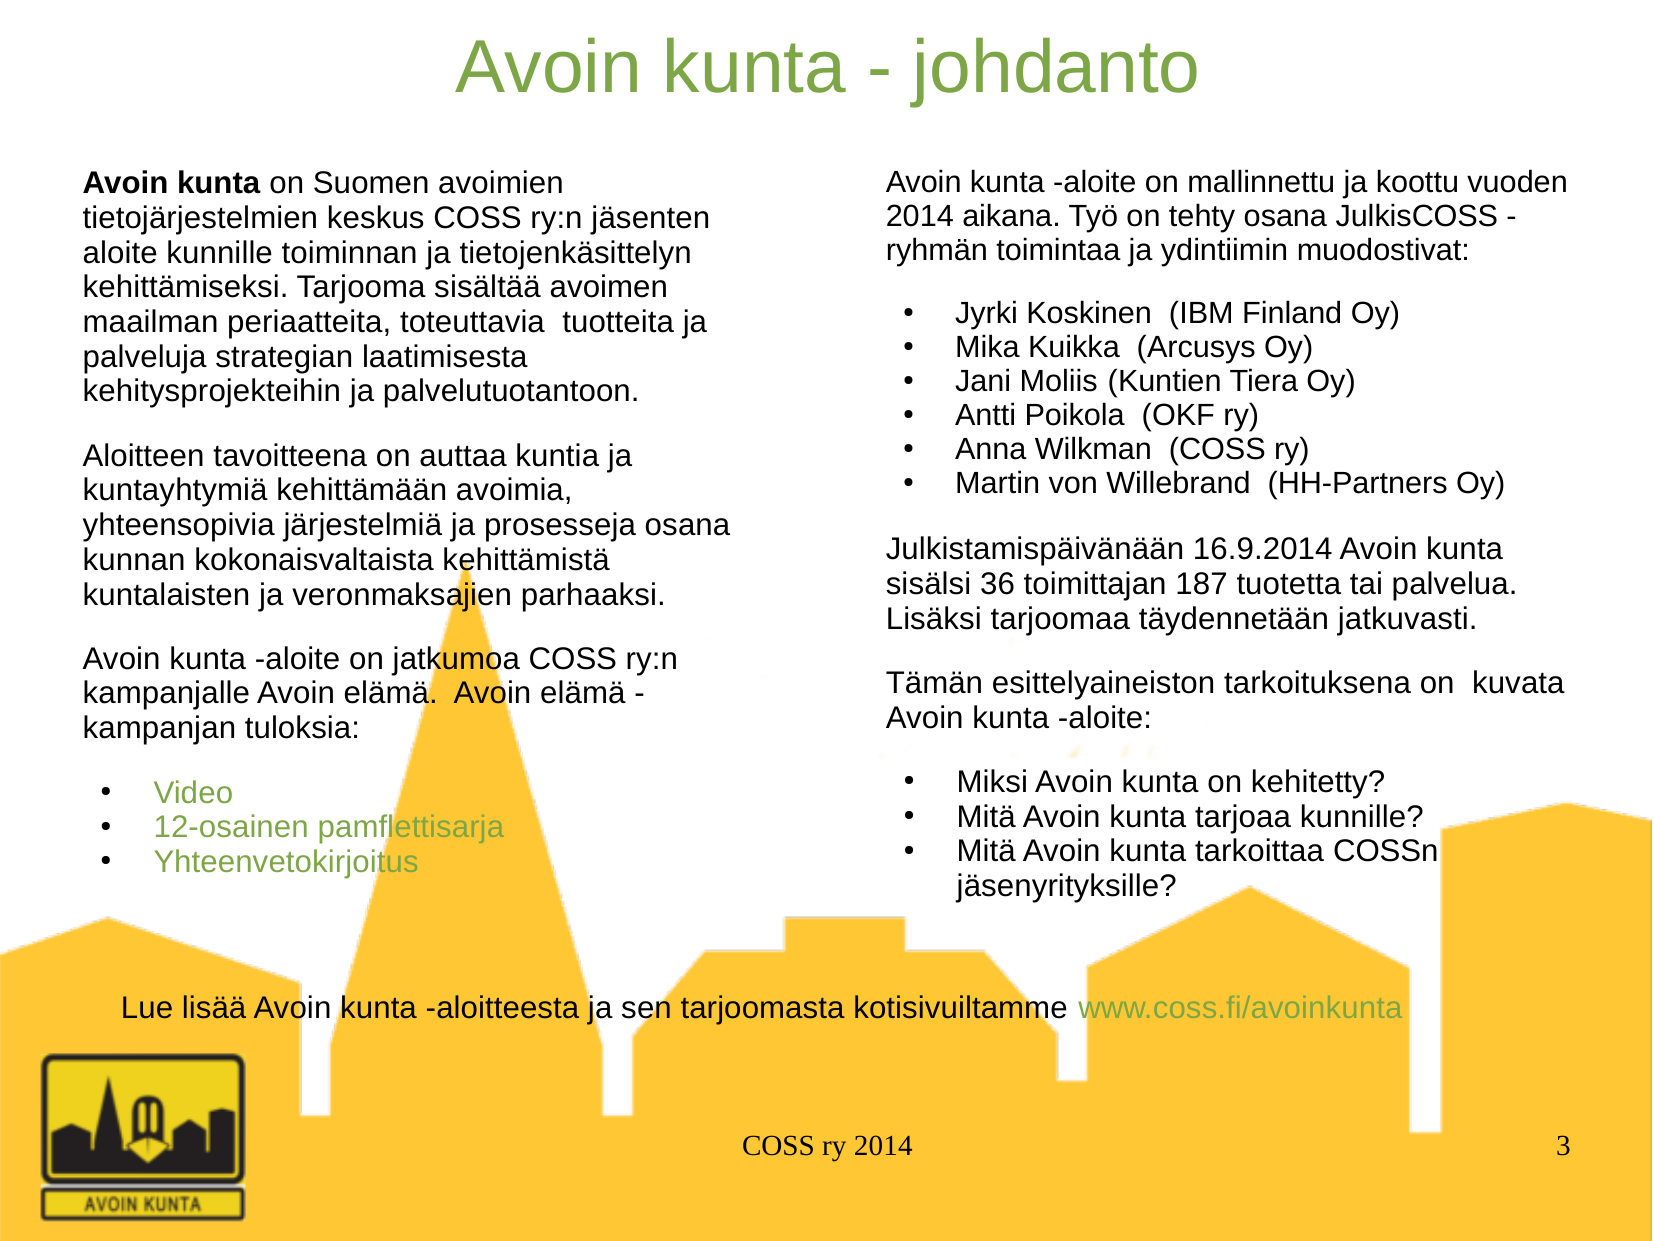

# Avoin kunta - johdanto
Avoin kunta on Suomen avoimien tietojärjestelmien keskus COSS ry:n jäsenten aloite kunnille toiminnan ja tietojenkäsittelyn kehittämiseksi. Tarjooma sisältää avoimen maailman periaatteita, toteuttavia tuotteita ja palveluja strategian laatimisesta kehitysprojekteihin ja palvelutuotantoon.
Aloitteen tavoitteena on auttaa kuntia ja kuntayhtymiä kehittämään avoimia, yhteensopivia järjestelmiä ja prosesseja osana kunnan kokonaisvaltaista kehittämistä kuntalaisten ja veronmaksajien parhaaksi.
Avoin kunta -aloite on jatkumoa COSS ry:n kampanjalle Avoin elämä. Avoin elämä -kampanjan tuloksia:
Video
12-osainen pamflettisarja
Yhteenvetokirjoitus
Avoin kunta -aloite on mallinnettu ja koottu vuoden 2014 aikana. Työ on tehty osana JulkisCOSS -ryhmän toimintaa ja ydintiimin muodostivat:
Jyrki Koskinen (IBM Finland Oy)
Mika Kuikka (Arcusys Oy)
Jani Moliis	 (Kuntien Tiera Oy)
Antti Poikola (OKF ry)
Anna Wilkman (COSS ry)
Martin von Willebrand (HH-Partners Oy)
Julkistamispäivänään 16.9.2014 Avoin kunta sisälsi 36 toimittajan 187 tuotetta tai palvelua. Lisäksi tarjoomaa täydennetään jatkuvasti.
Tämän esittelyaineiston tarkoituksena on kuvata Avoin kunta -aloite:
Miksi Avoin kunta on kehitetty?
Mitä Avoin kunta tarjoaa kunnille?
Mitä Avoin kunta tarkoittaa COSSn jäsenyrityksille?
Lue lisää Avoin kunta -aloitteesta ja sen tarjoomasta kotisivuiltamme www.coss.fi/avoinkunta
COSS ry 2014
3